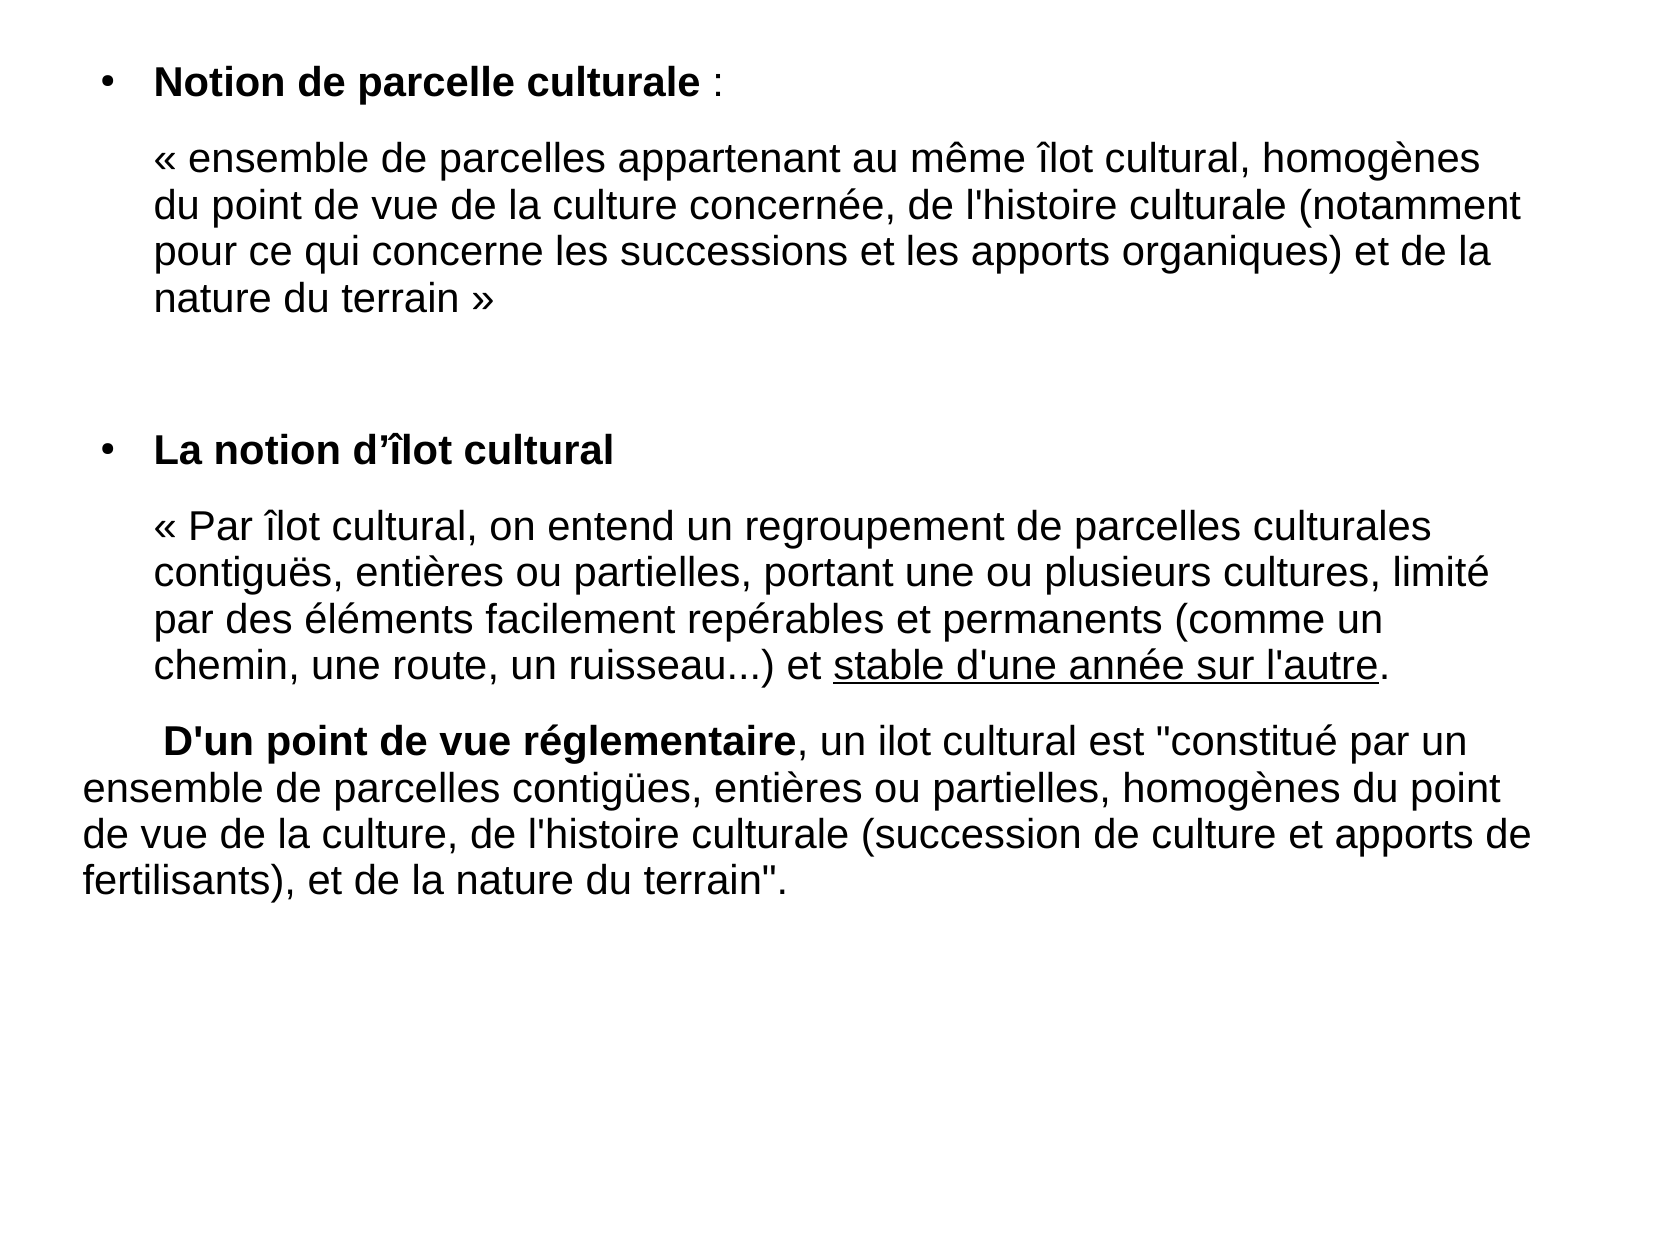

# Notion de parcelle culturale :
« ensemble de parcelles appartenant au même îlot cultural, homogènes du point de vue de la culture concernée, de l'histoire culturale (notamment pour ce qui concerne les successions et les apports organiques) et de la nature du terrain »
La notion d’îlot cultural
« Par îlot cultural, on entend un regroupement de parcelles culturales contiguës, entières ou partielles, portant une ou plusieurs cultures, limité par des éléments facilement repérables et permanents (comme un chemin, une route, un ruisseau...) et stable d'une année sur l'autre.
 D'un point de vue réglementaire, un ilot cultural est "constitué par un ensemble de parcelles contigües, entières ou partielles, homogènes du point de vue de la culture, de l'histoire culturale (succession de culture et apports de fertilisants), et de la nature du terrain".